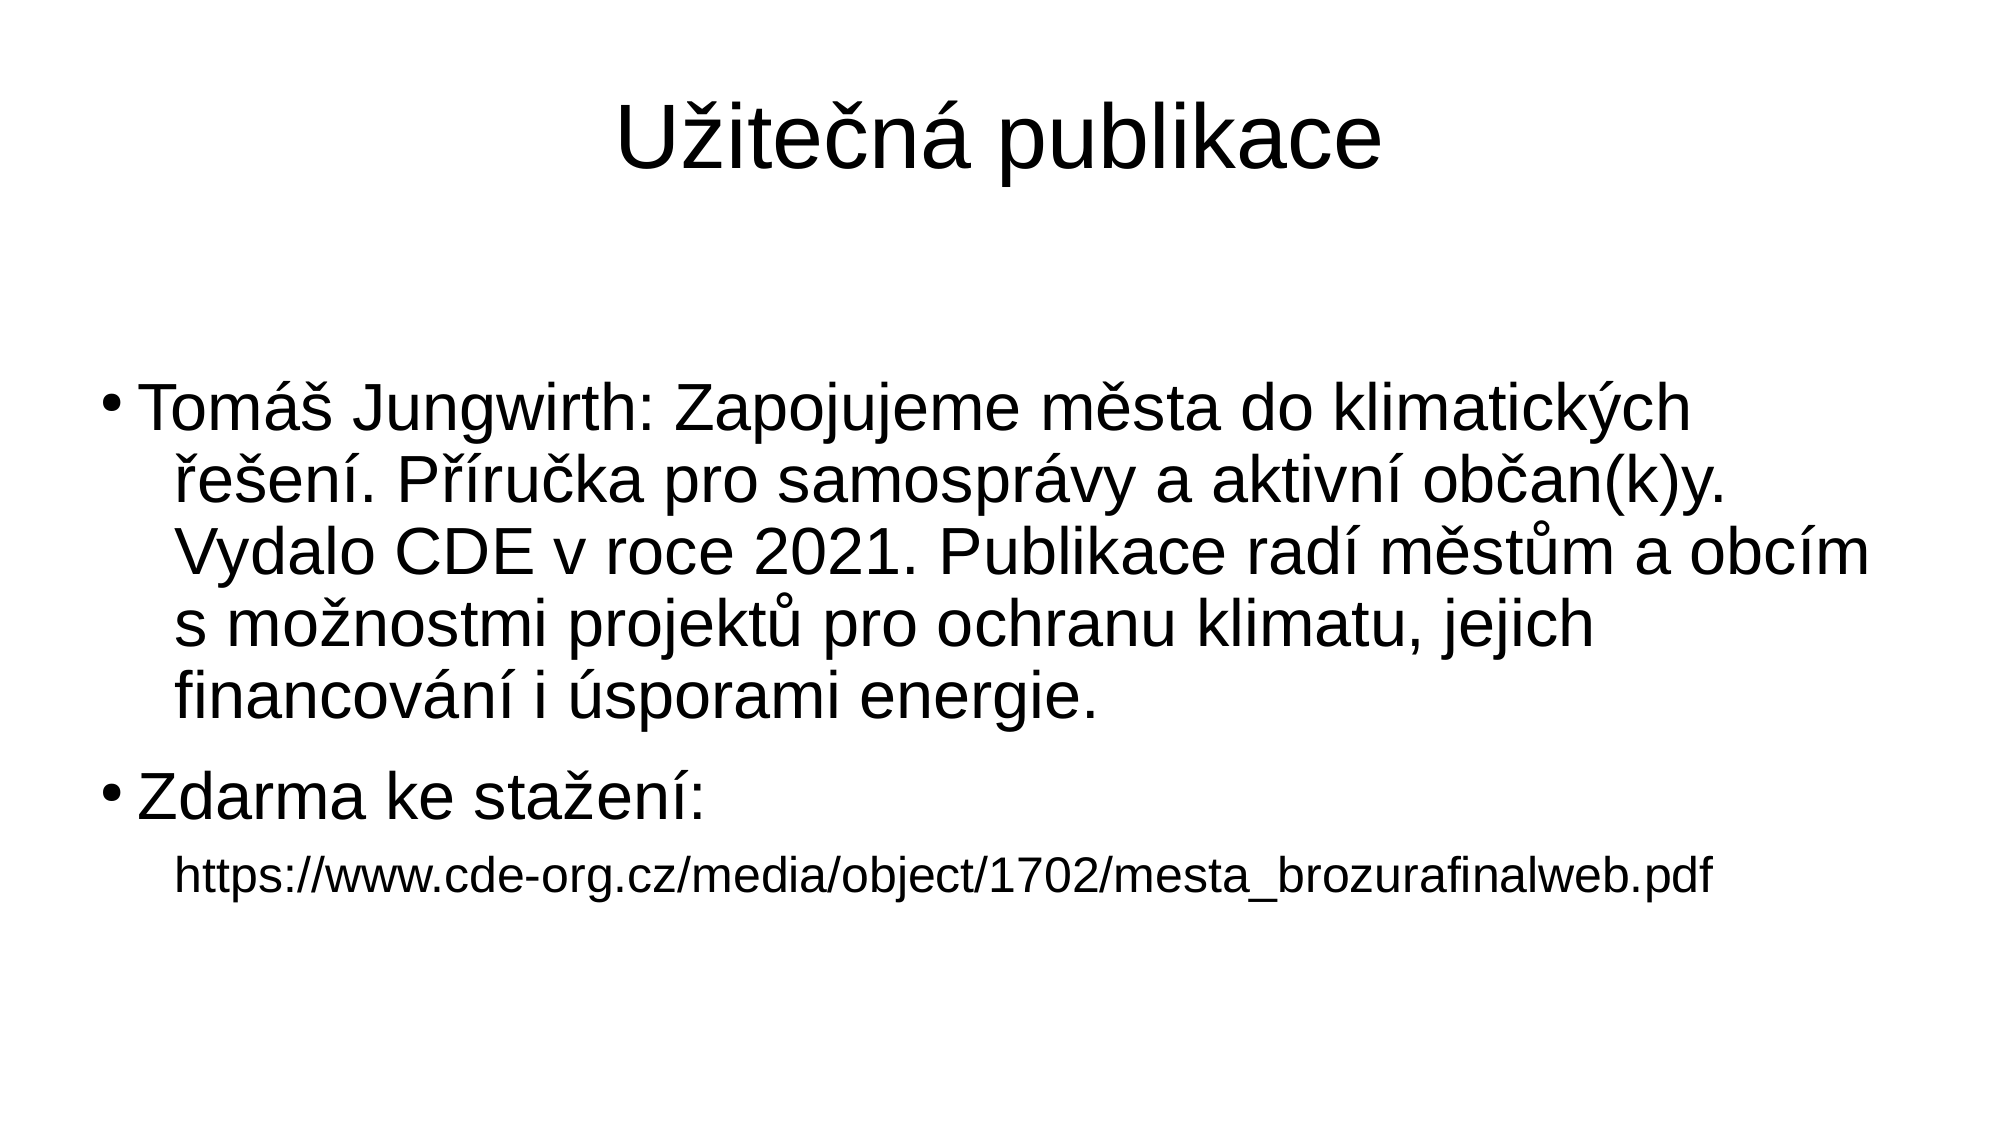

# Užitečná publikace
Tomáš Jungwirth: Zapojujeme města do klimatických řešení. Příručka pro samosprávy a aktivní občan(k)y. Vydalo CDE v roce 2021. Publikace radí městům a obcím s možnostmi projektů pro ochranu klimatu, jejich financování i úsporami energie.
Zdarma ke stažení: https://www.cde-org.cz/media/object/1702/mesta_brozurafinalweb.pdf